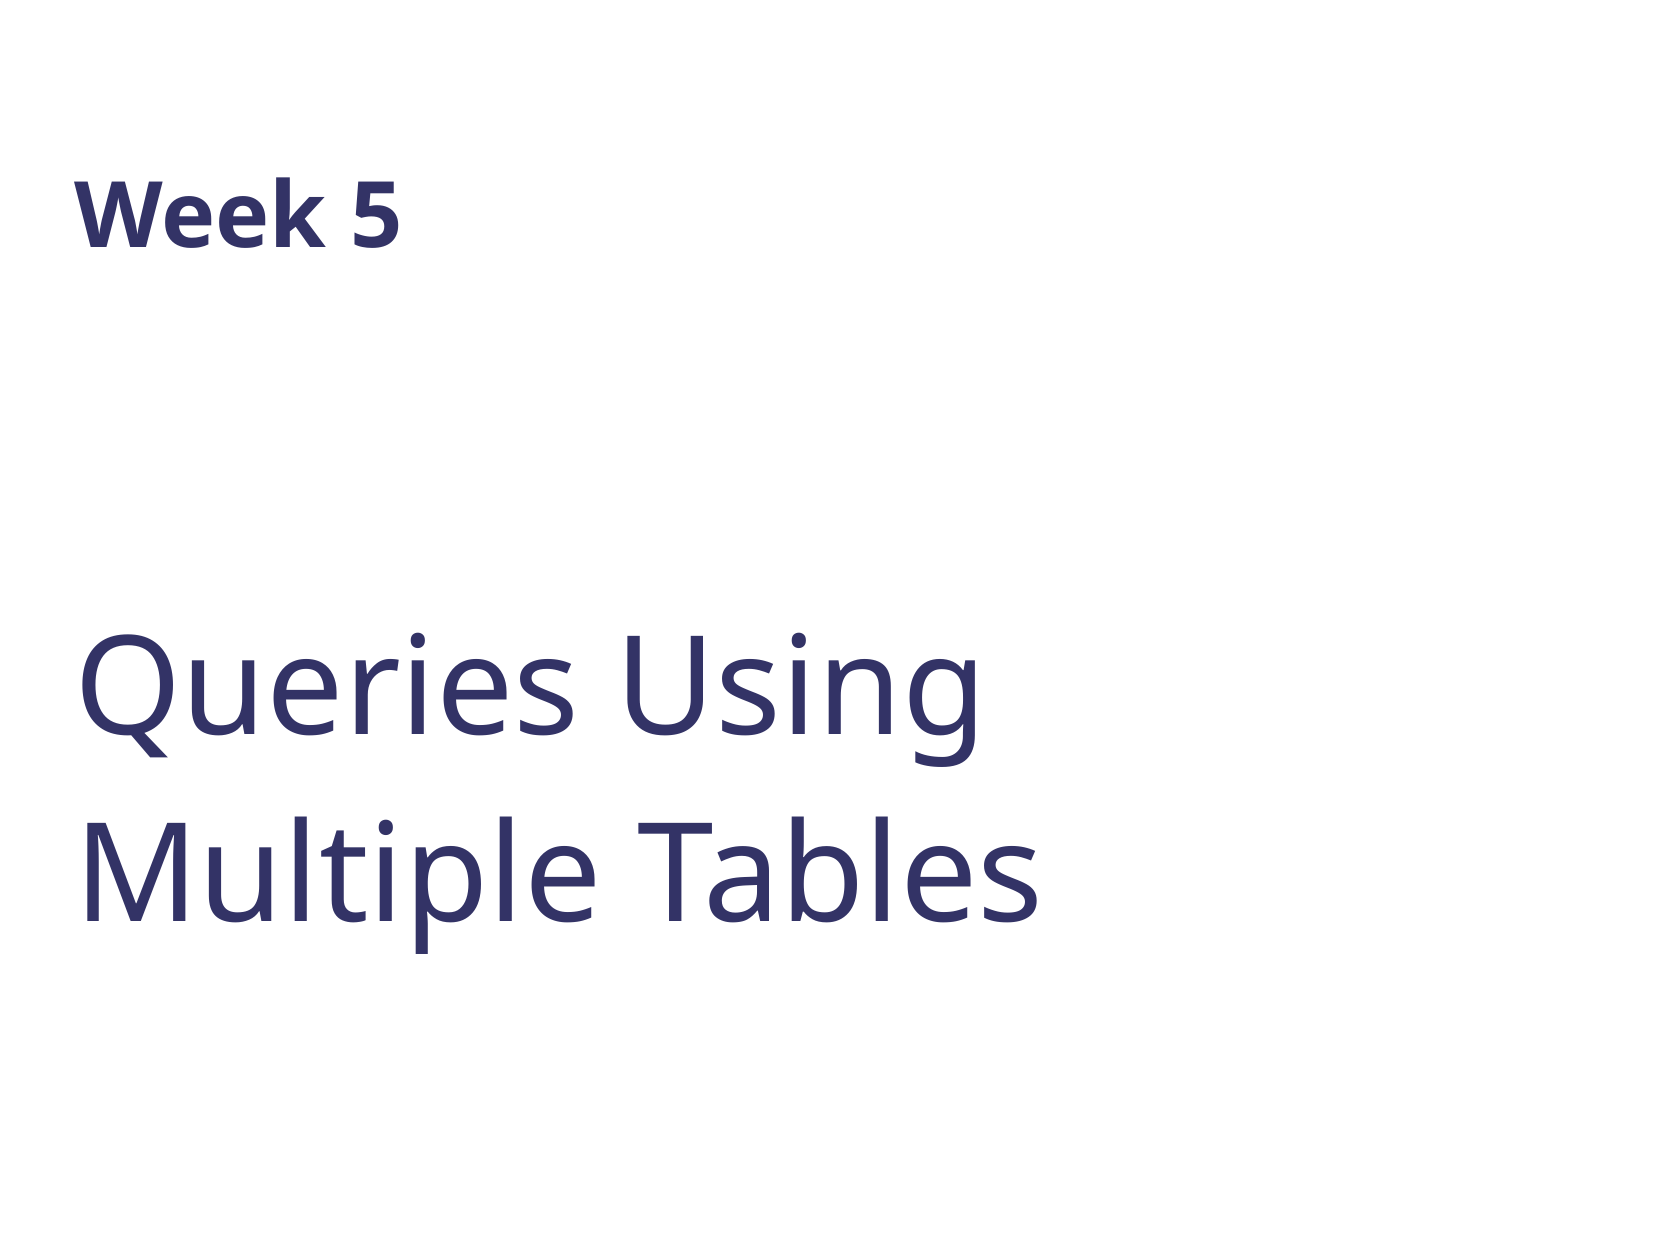

# Week 5 Queries Using Multiple Tables